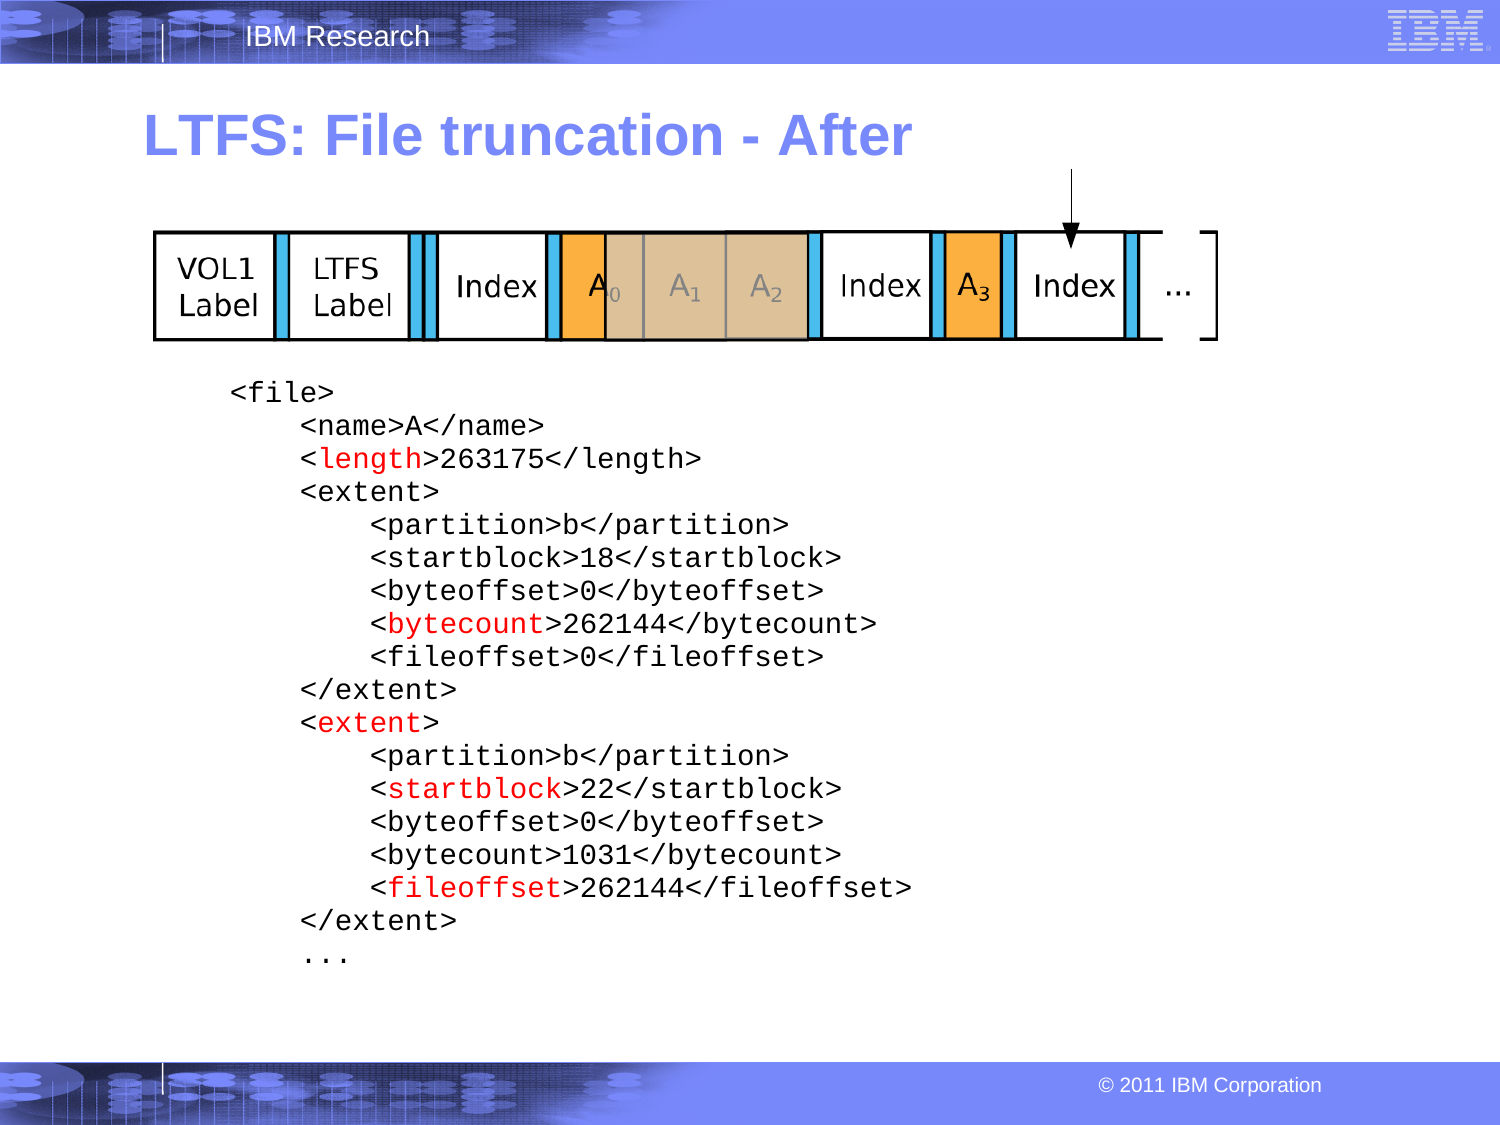

# LTFS: File truncation - After
 <file>
 <name>A</name>
 <length>263175</length>
 <extent>
 <partition>b</partition>
 <startblock>18</startblock>
 <byteoffset>0</byteoffset>
 <bytecount>262144</bytecount>
 <fileoffset>0</fileoffset>
 </extent>
 <extent>
 <partition>b</partition>
 <startblock>22</startblock>
 <byteoffset>0</byteoffset>
 <bytecount>1031</bytecount>
 <fileoffset>262144</fileoffset>
 </extent>
 ...